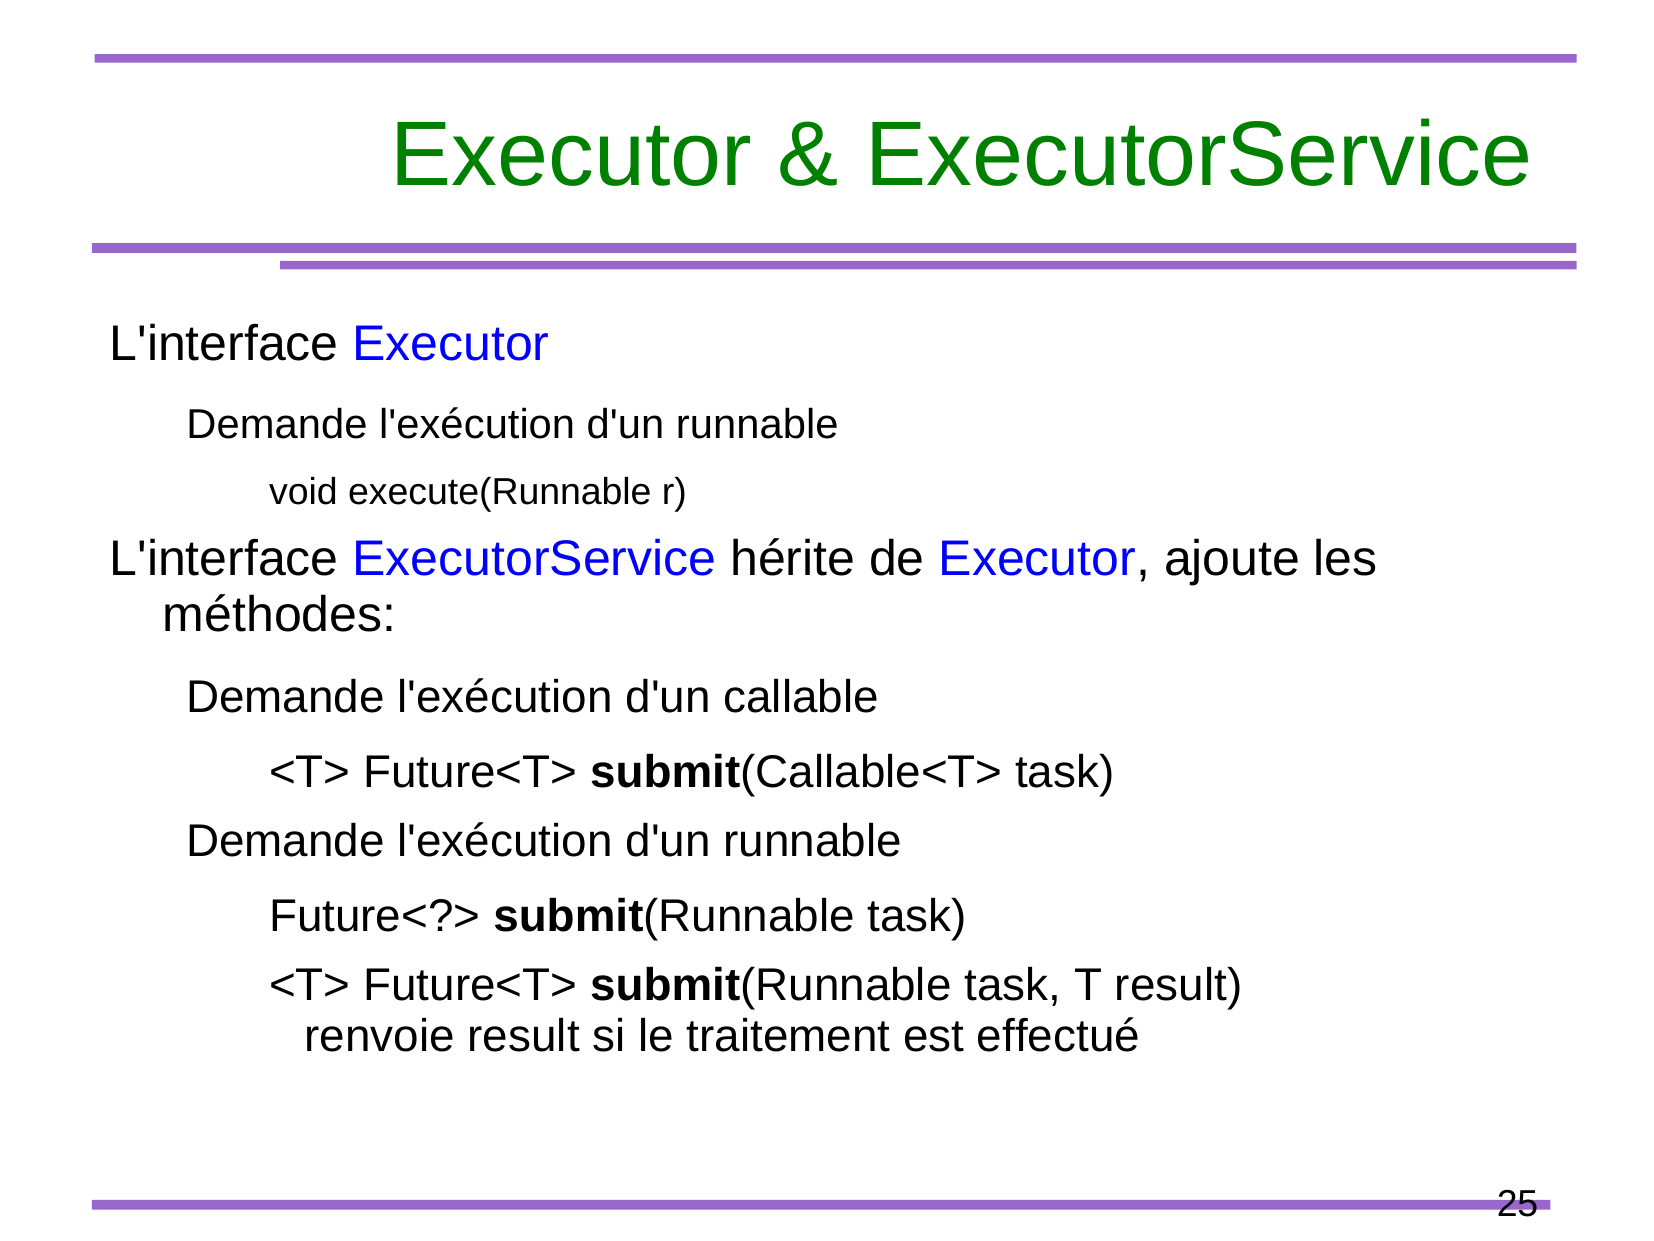

# Executor & ExecutorService
L'interface Executor
Demande l'exécution d'un runnable
void execute(Runnable r)
L'interface ExecutorService hérite de Executor, ajoute les méthodes:
Demande l'exécution d'un callable
<T> Future<T> submit(Callable<T> task)
Demande l'exécution d'un runnable
Future<?> submit(Runnable task)
<T> Future<T> submit(Runnable task, T result)
renvoie result si le traitement est effectué